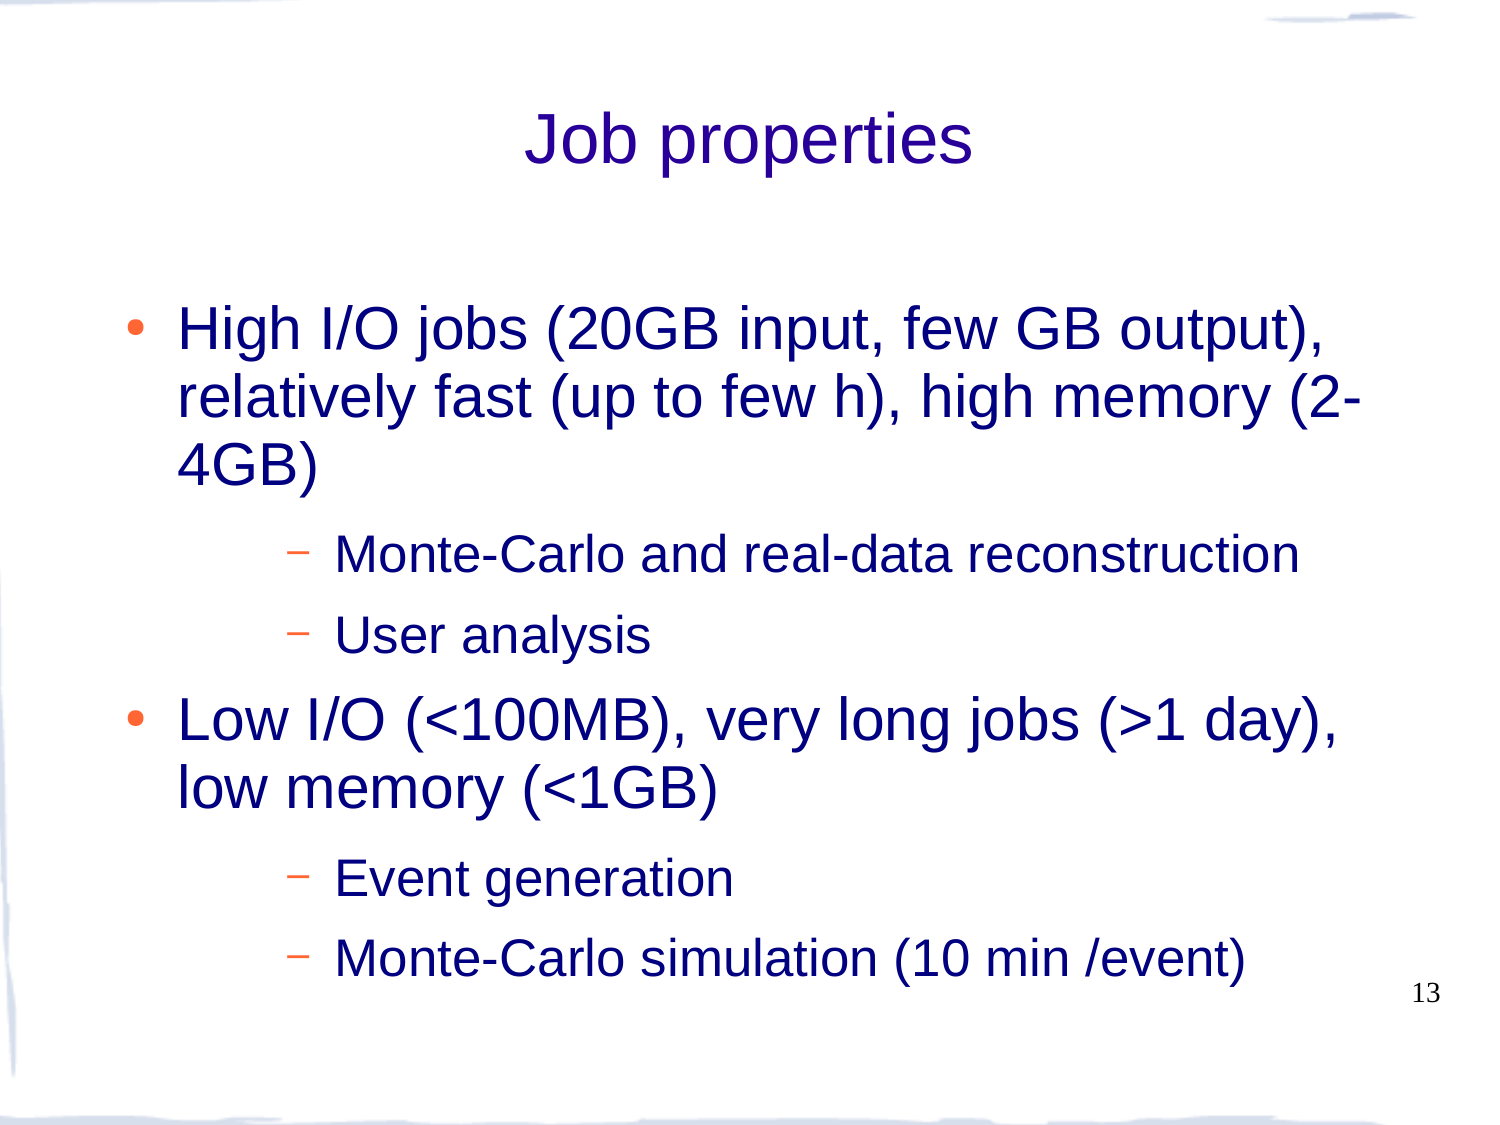

# Job properties
High I/O jobs (20GB input, few GB output), relatively fast (up to few h), high memory (2-4GB)
Monte-Carlo and real-data reconstruction
User analysis
Low I/O (<100MB), very long jobs (>1 day), low memory (<1GB)
Event generation
Monte-Carlo simulation (10 min /event)
13